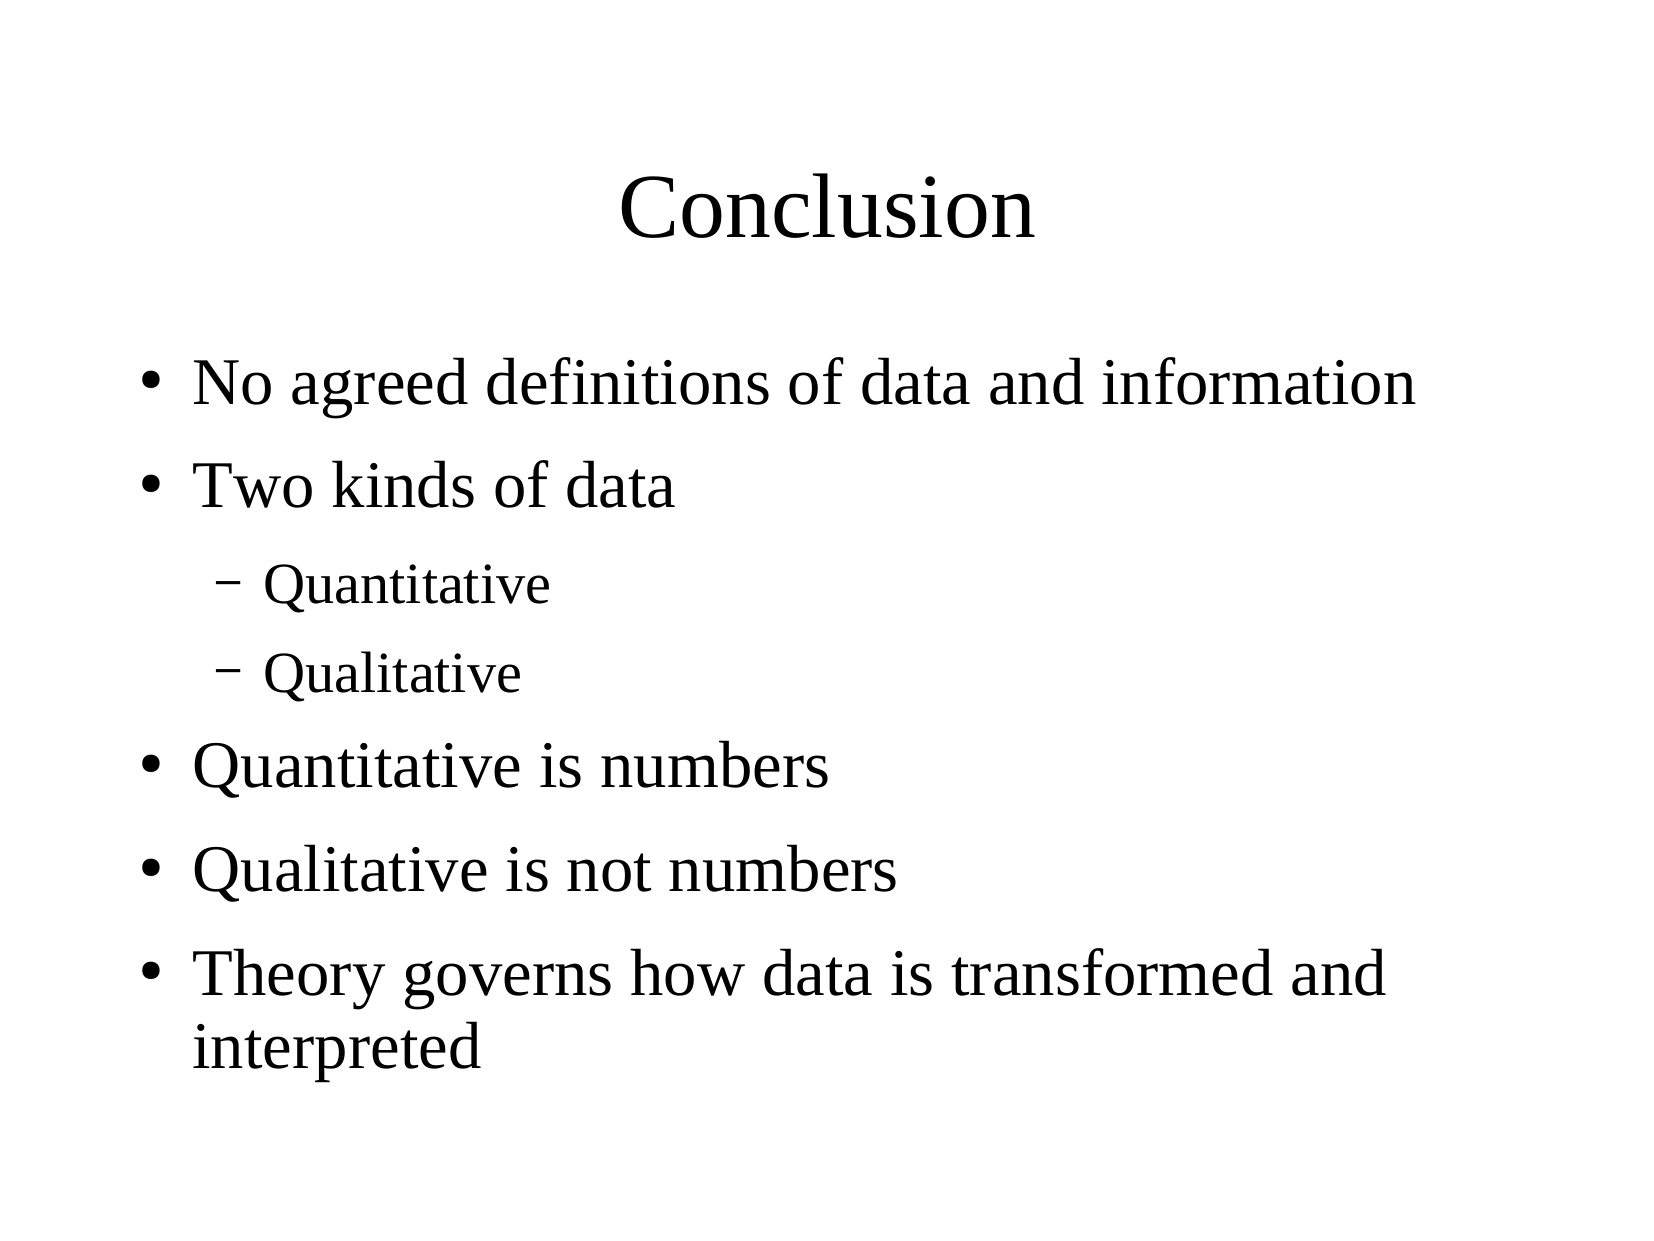

# Conclusion
No agreed definitions of data and information
Two kinds of data
Quantitative
Qualitative
Quantitative is numbers
Qualitative is not numbers
Theory governs how data is transformed and interpreted